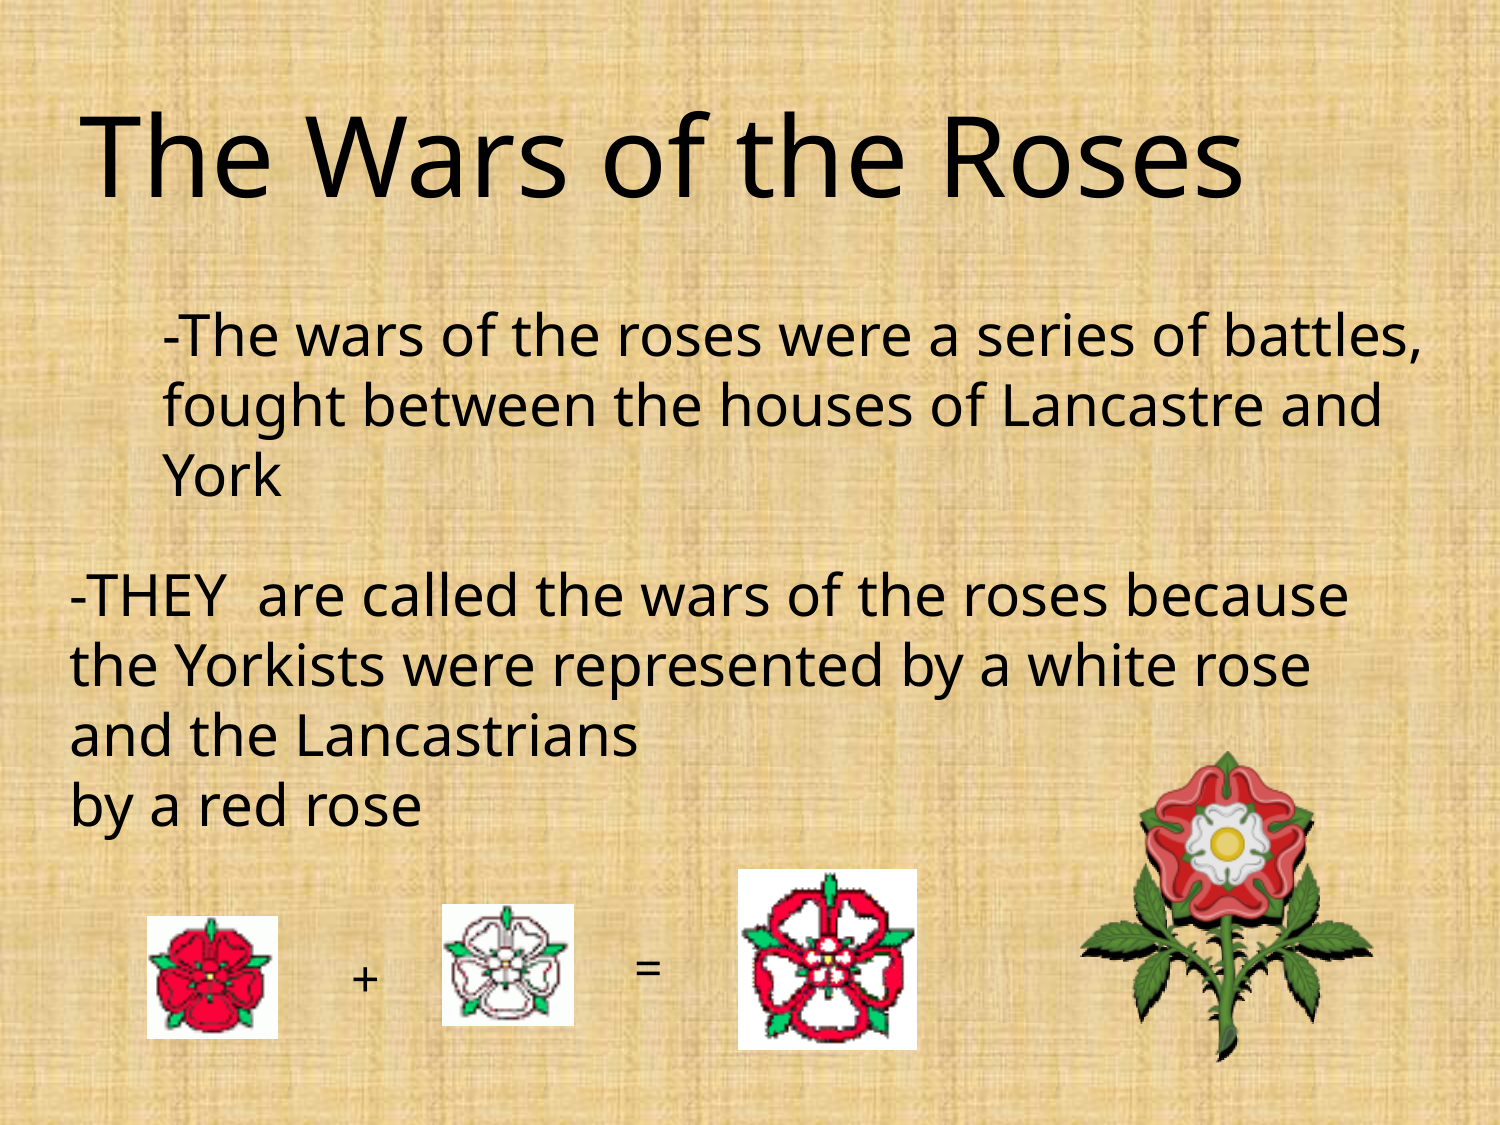

The Wars of the Roses
-The wars of the roses were a series of battles, fought between the houses of Lancastre and York
-THEY are called the wars of the roses because the Yorkists were represented by a white rose and the Lancastrians
by a red rose
=
+